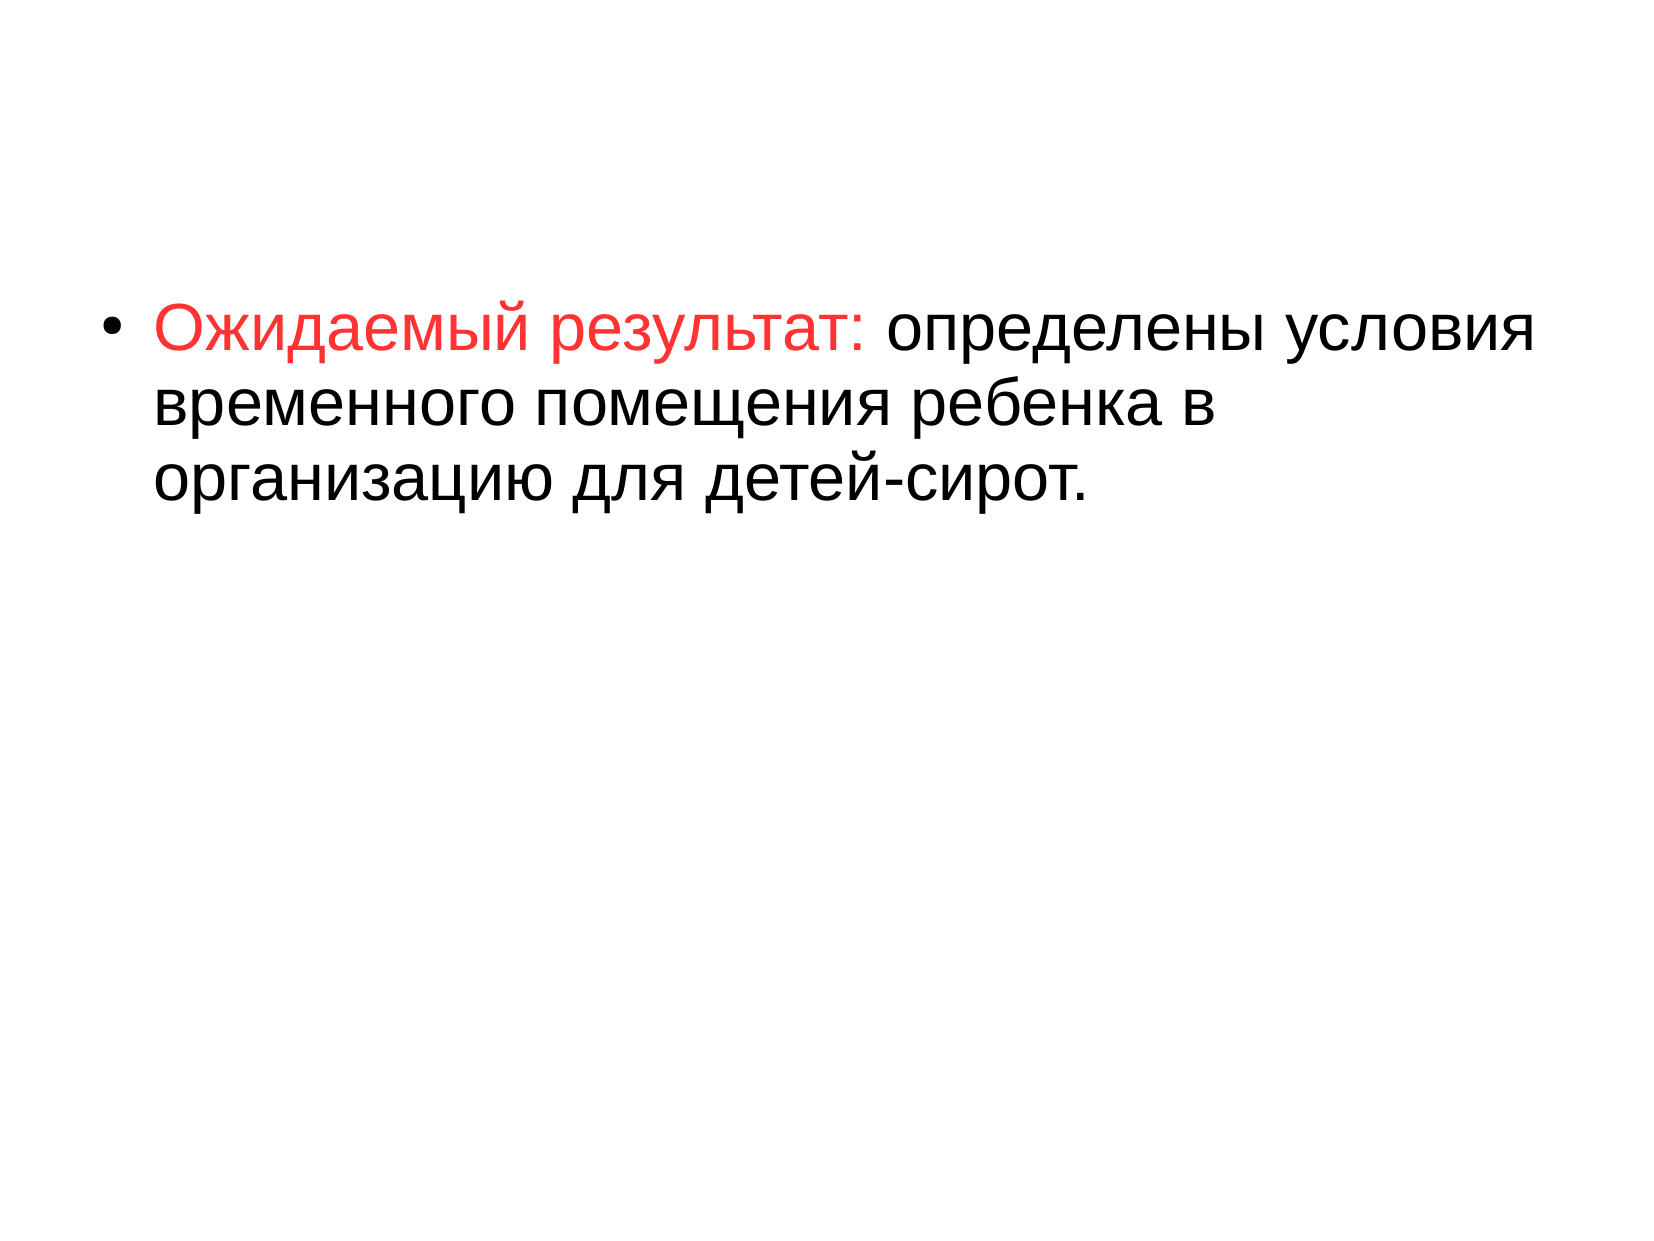

# Ожидаемый результат: определены условия временного помещения ребенка в организацию для детей-сирот.